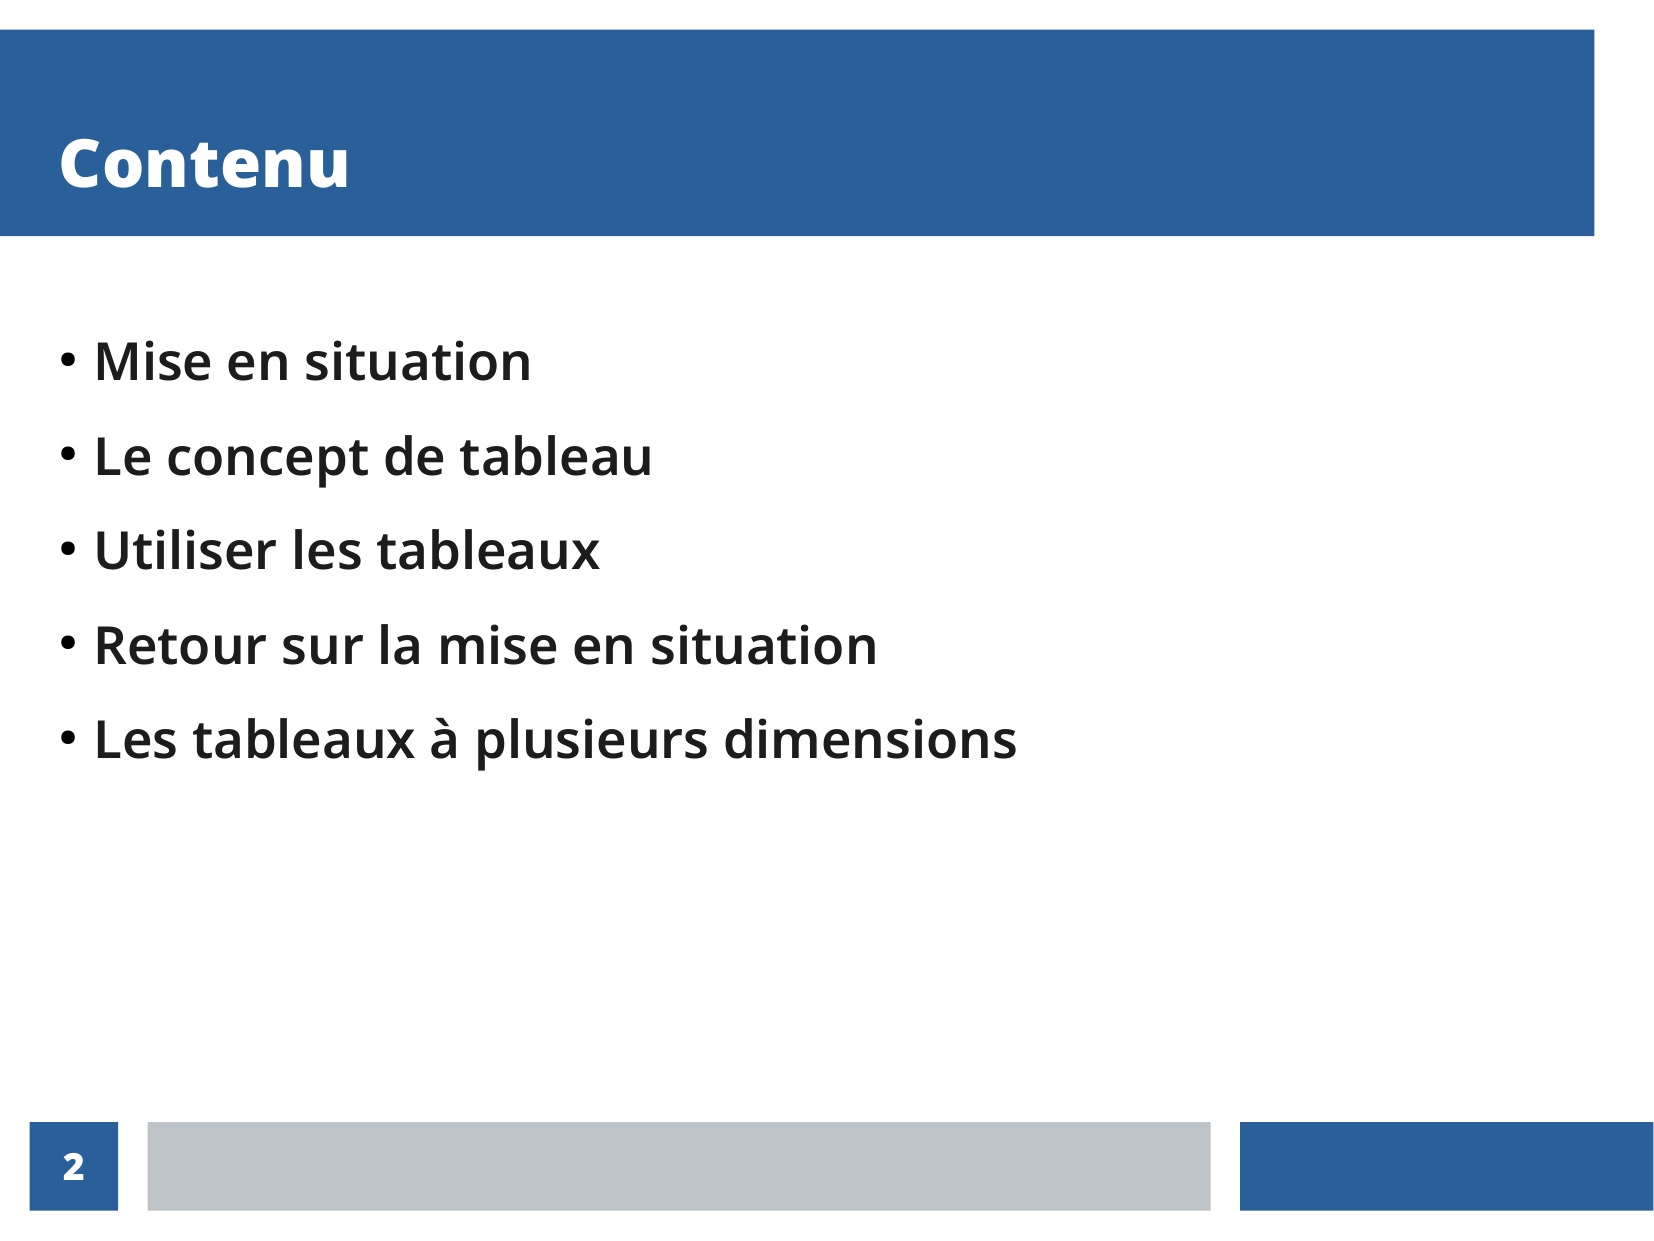

# Contenu
Mise en situation
Le concept de tableau
Utiliser les tableaux
Retour sur la mise en situation
Les tableaux à plusieurs dimensions
2